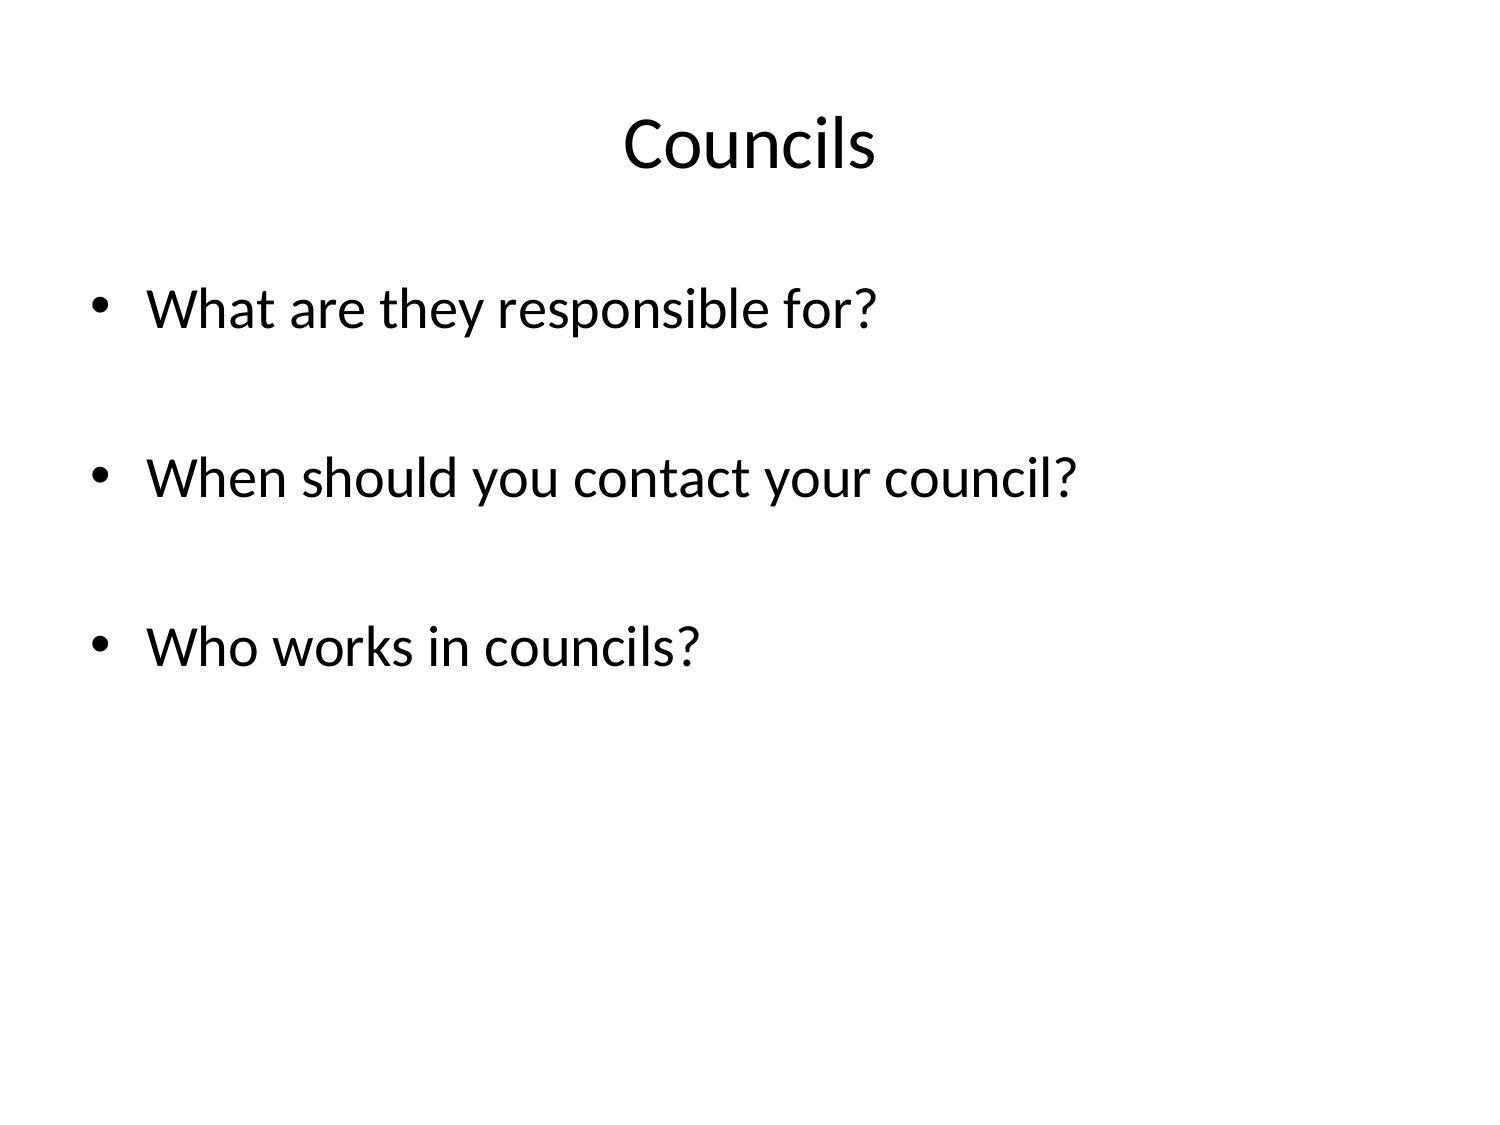

# Councils
What are they responsible for?
When should you contact your council?
Who works in councils?